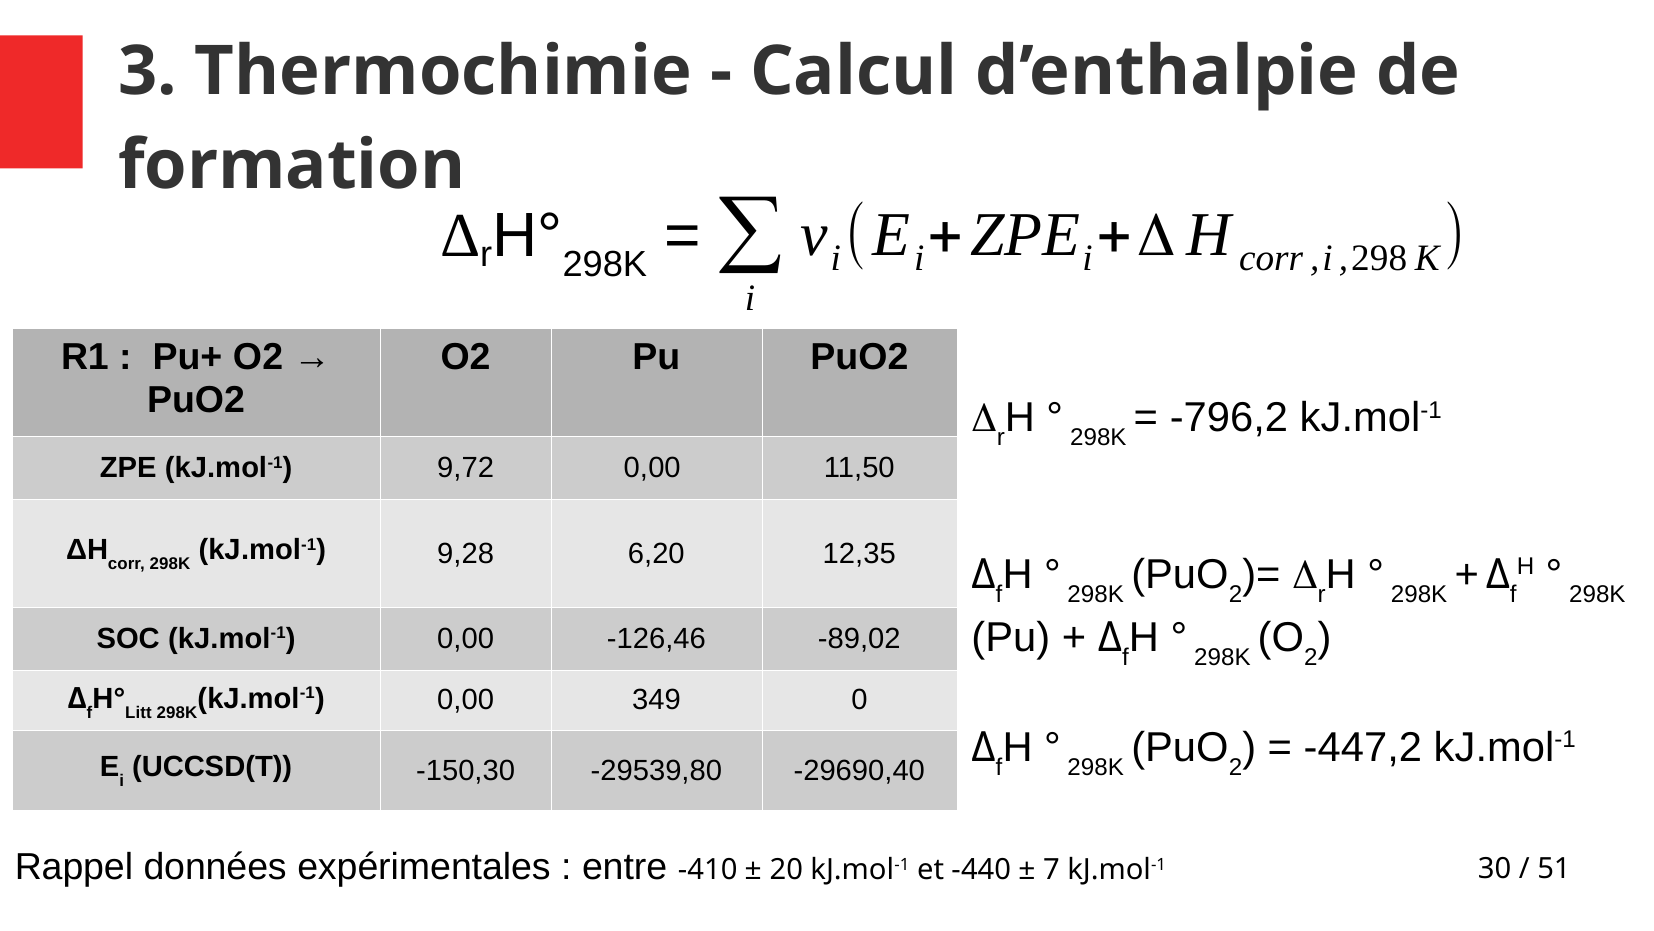

# 3. Thermochimie - Calcul d’enthalpie de formation
ΔrH°298K =
| R1 : Pu+ O2 → PuO2 | O2 | Pu | PuO2 |
| --- | --- | --- | --- |
| ZPE (kJ.mol-1) | 9,72 | 0,00 | 11,50 |
| ΔHcorr, 298K (kJ.mol-1) | 9,28 | 6,20 | 12,35 |
| SOC (kJ.mol-1) | 0,00 | -126,46 | -89,02 |
| ΔfH°Litt 298K(kJ.mol-1) | 0,00 | 349 | 0 |
| Ei (UCCSD(T)) | -150,30 | -29539,80 | -29690,40 |
DrH ° 298K = -796,2 kJ.mol-1
ΔfH ° 298K (PuO2)= DrH ° 298K + ΔfH ° 298K (Pu) + ΔfH ° 298K (O2)
ΔfH ° 298K (PuO2) = -447,2 kJ.mol-1
Rappel données expérimentales : entre -410 ± 20 kJ.mol-1 et -440 ± 7 kJ.mol-1
30